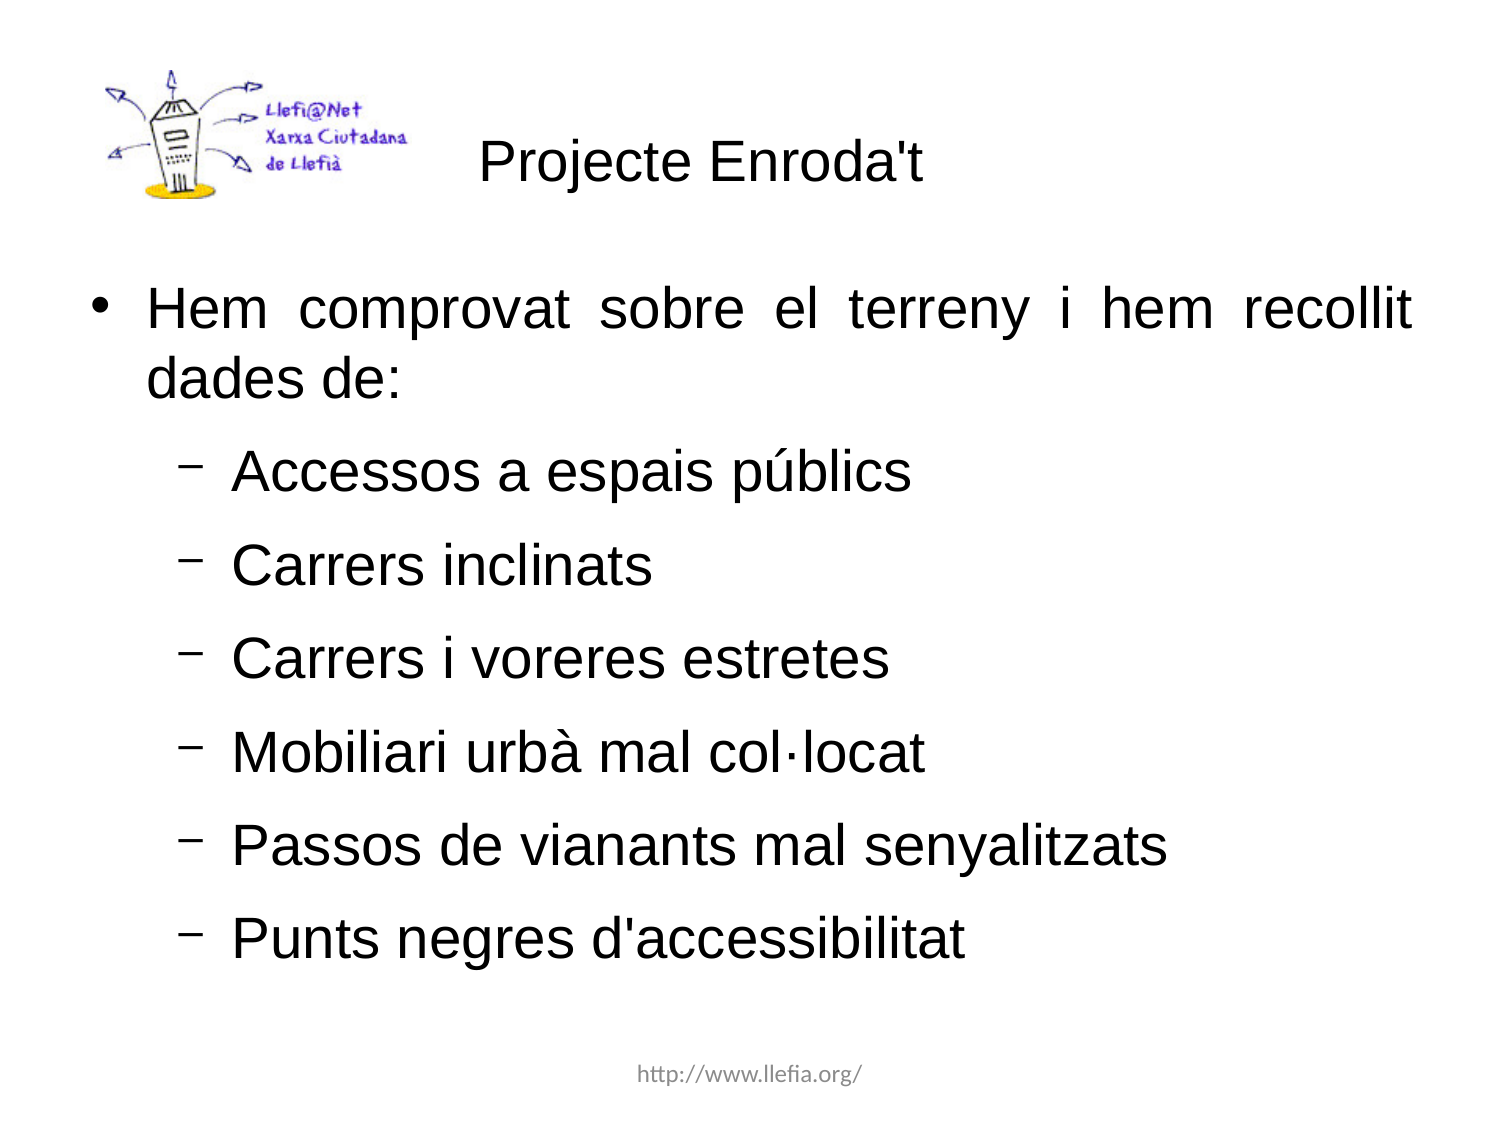

#
Projecte Enroda't
Hem comprovat sobre el terreny i hem recollit dades de:
Accessos a espais públics
Carrers inclinats
Carrers i voreres estretes
Mobiliari urbà mal col·locat
Passos de vianants mal senyalitzats
Punts negres d'accessibilitat
http://www.llefia.org/